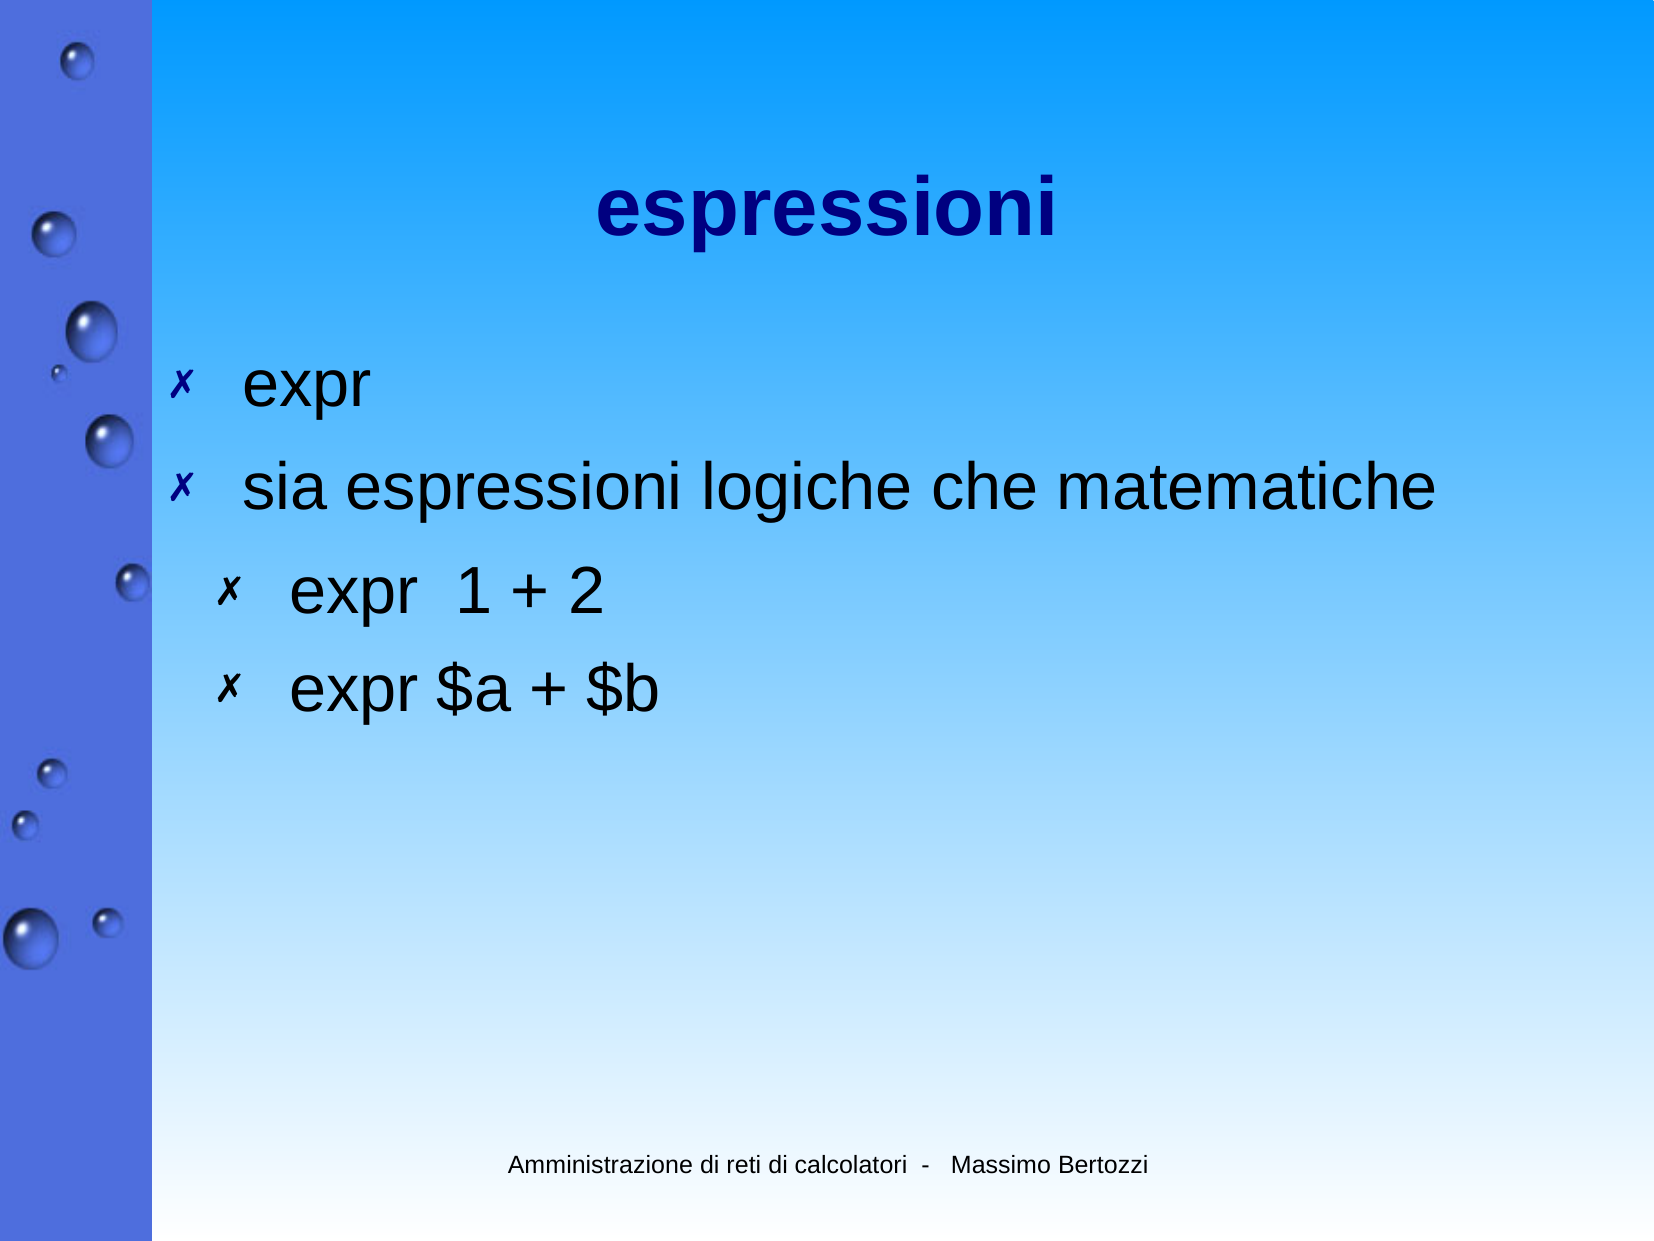

# espressioni
expr
sia espressioni logiche che matematiche
expr 1 + 2
expr $a + $b